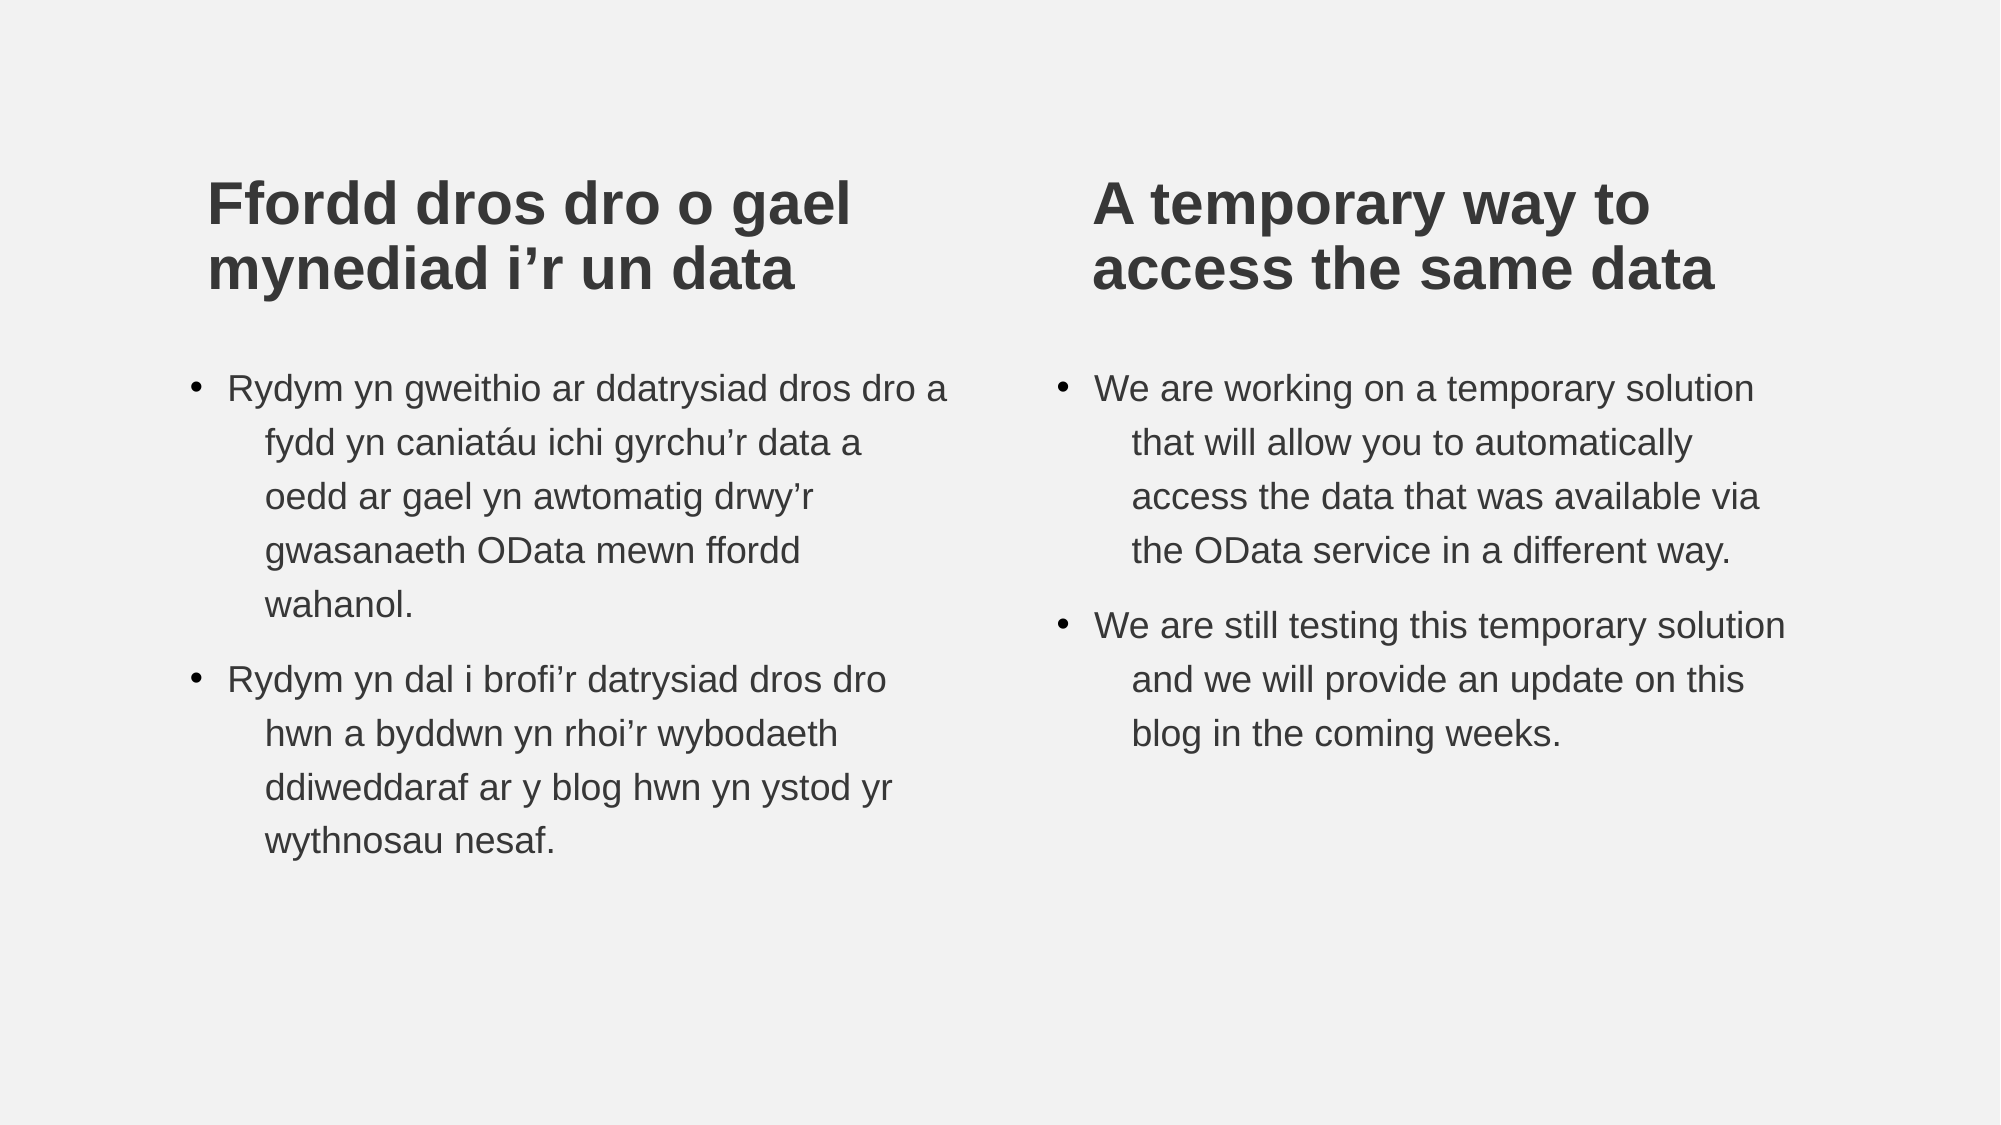

Ffordd dros dro o gael mynediad i’r un data
A temporary way to access the same data
Rydym yn gweithio ar ddatrysiad dros dro a fydd yn caniatáu ichi gyrchu’r data a oedd ar gael yn awtomatig drwy’r gwasanaeth OData mewn ffordd wahanol.
Rydym yn dal i brofi’r datrysiad dros dro hwn a byddwn yn rhoi’r wybodaeth ddiweddaraf ar y blog hwn yn ystod yr wythnosau nesaf.
# We are working on a temporary solution that will allow you to automatically access the data that was available via the OData service in a different way.
We are still testing this temporary solution and we will provide an update on this blog in the coming weeks.